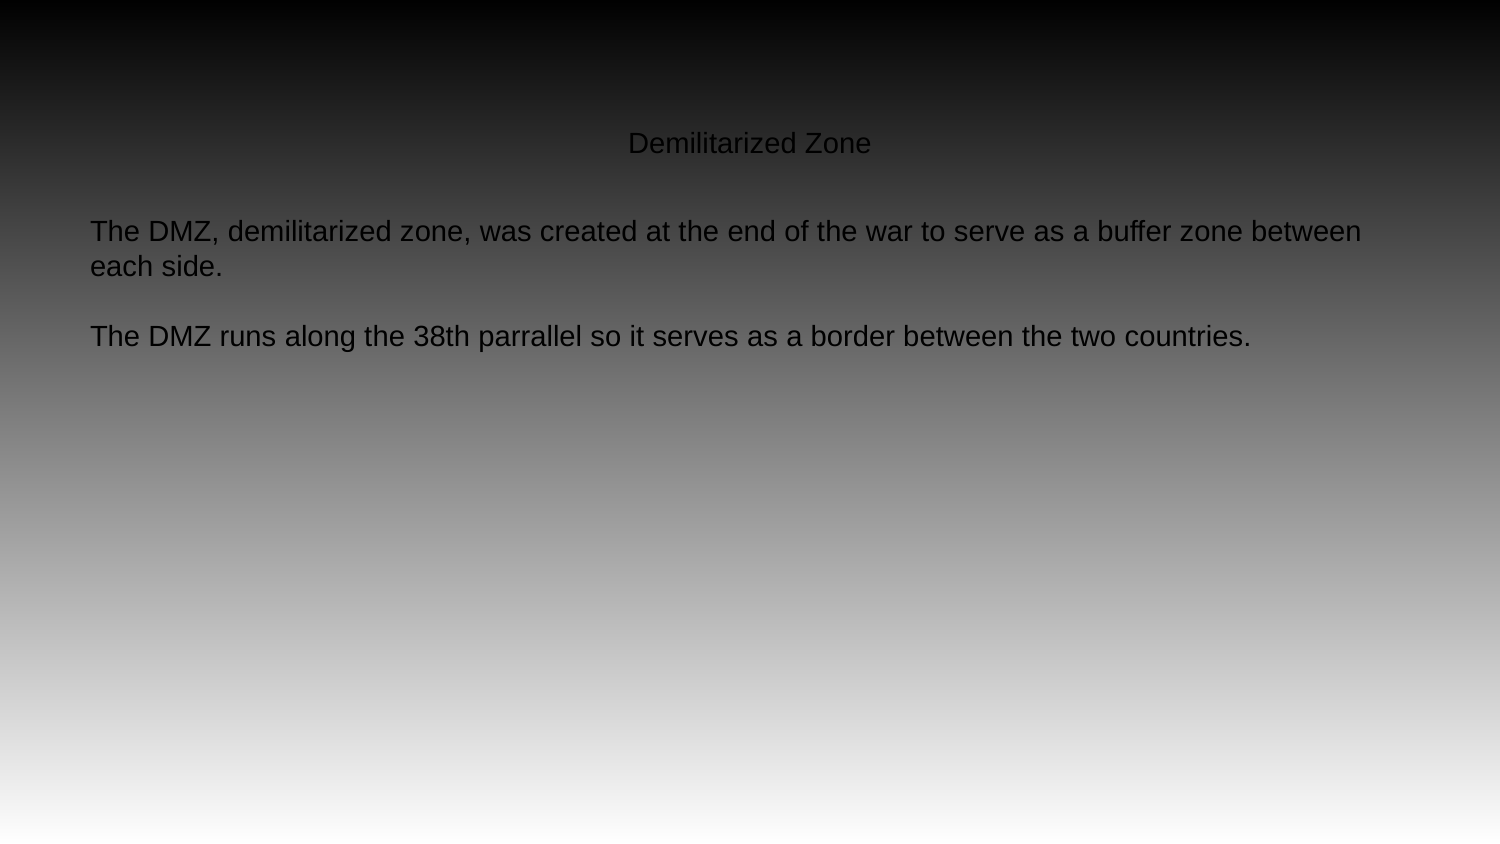

# Demilitarized Zone
The DMZ, demilitarized zone, was created at the end of the war to serve as a buffer zone between each side.
The DMZ runs along the 38th parrallel so it serves as a border between the two countries.